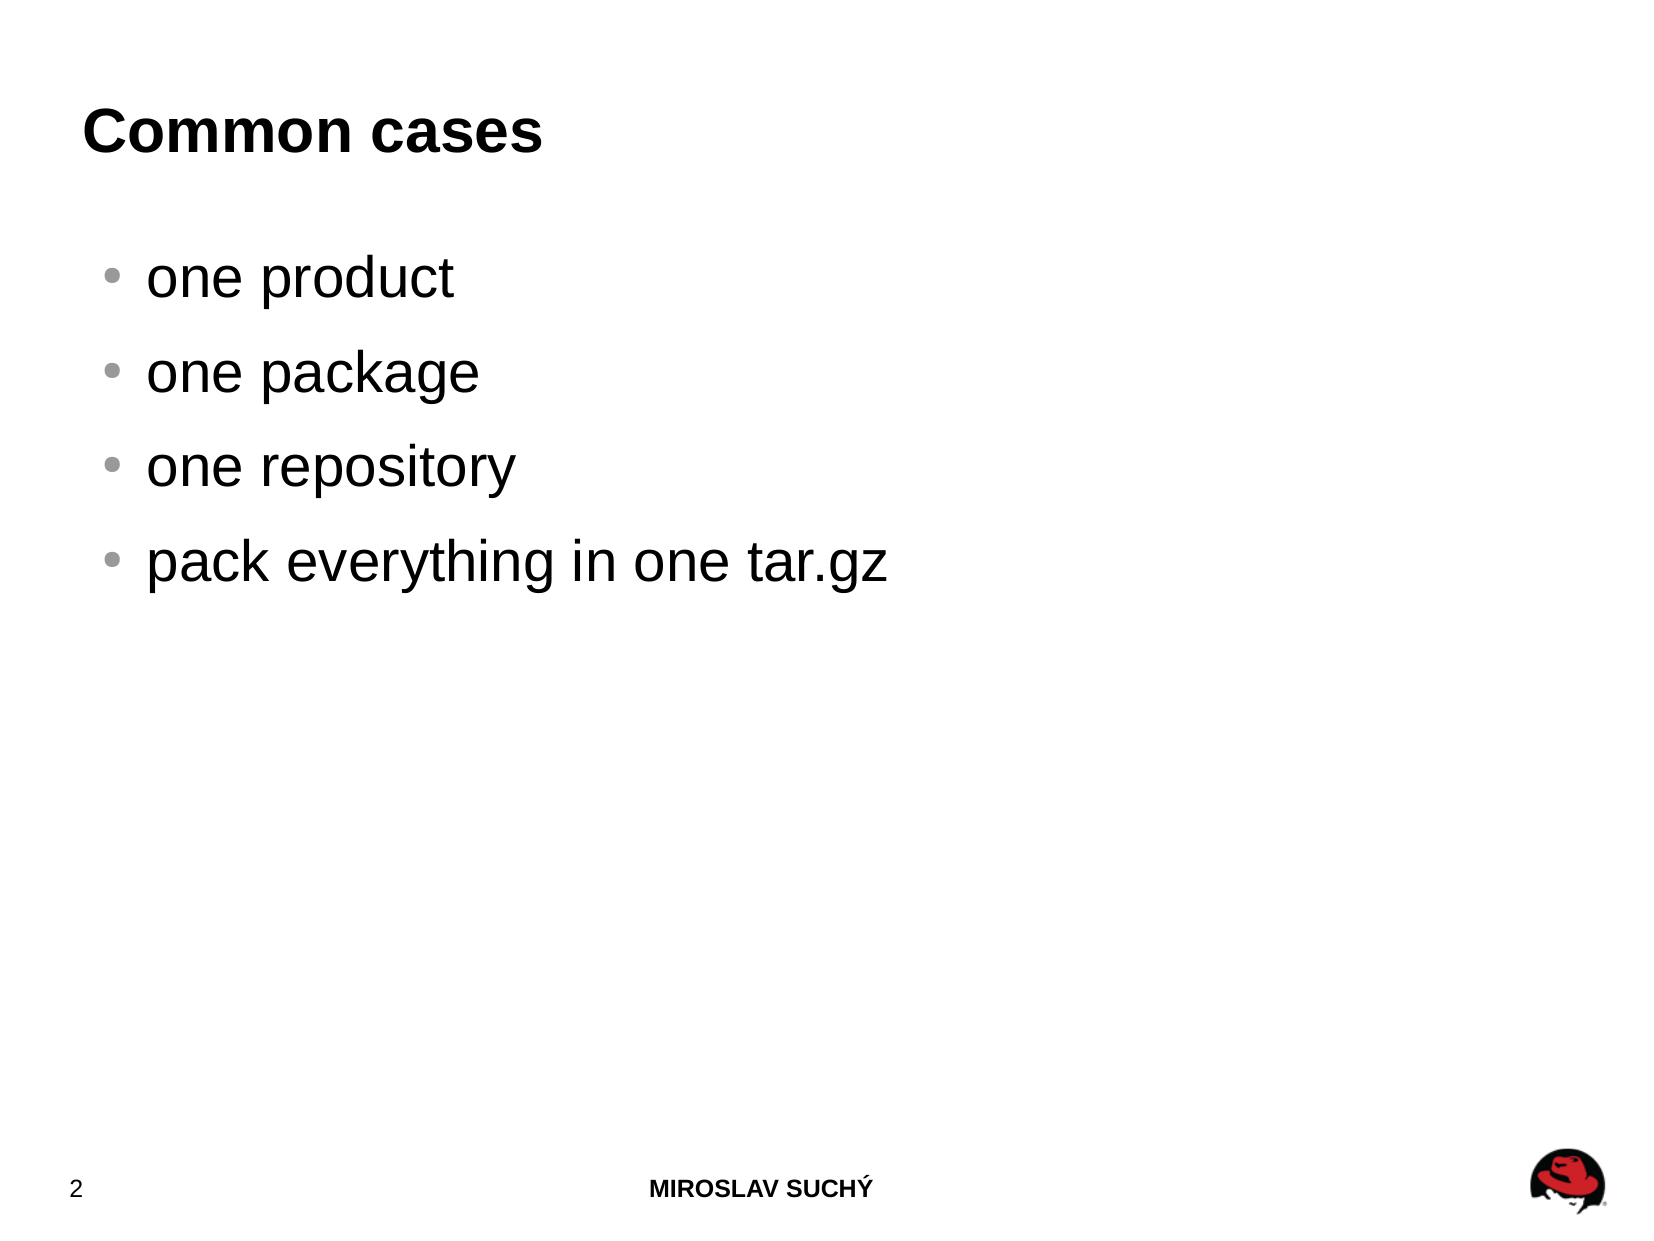

# Common cases
one product
one package
one repository
pack everything in one tar.gz